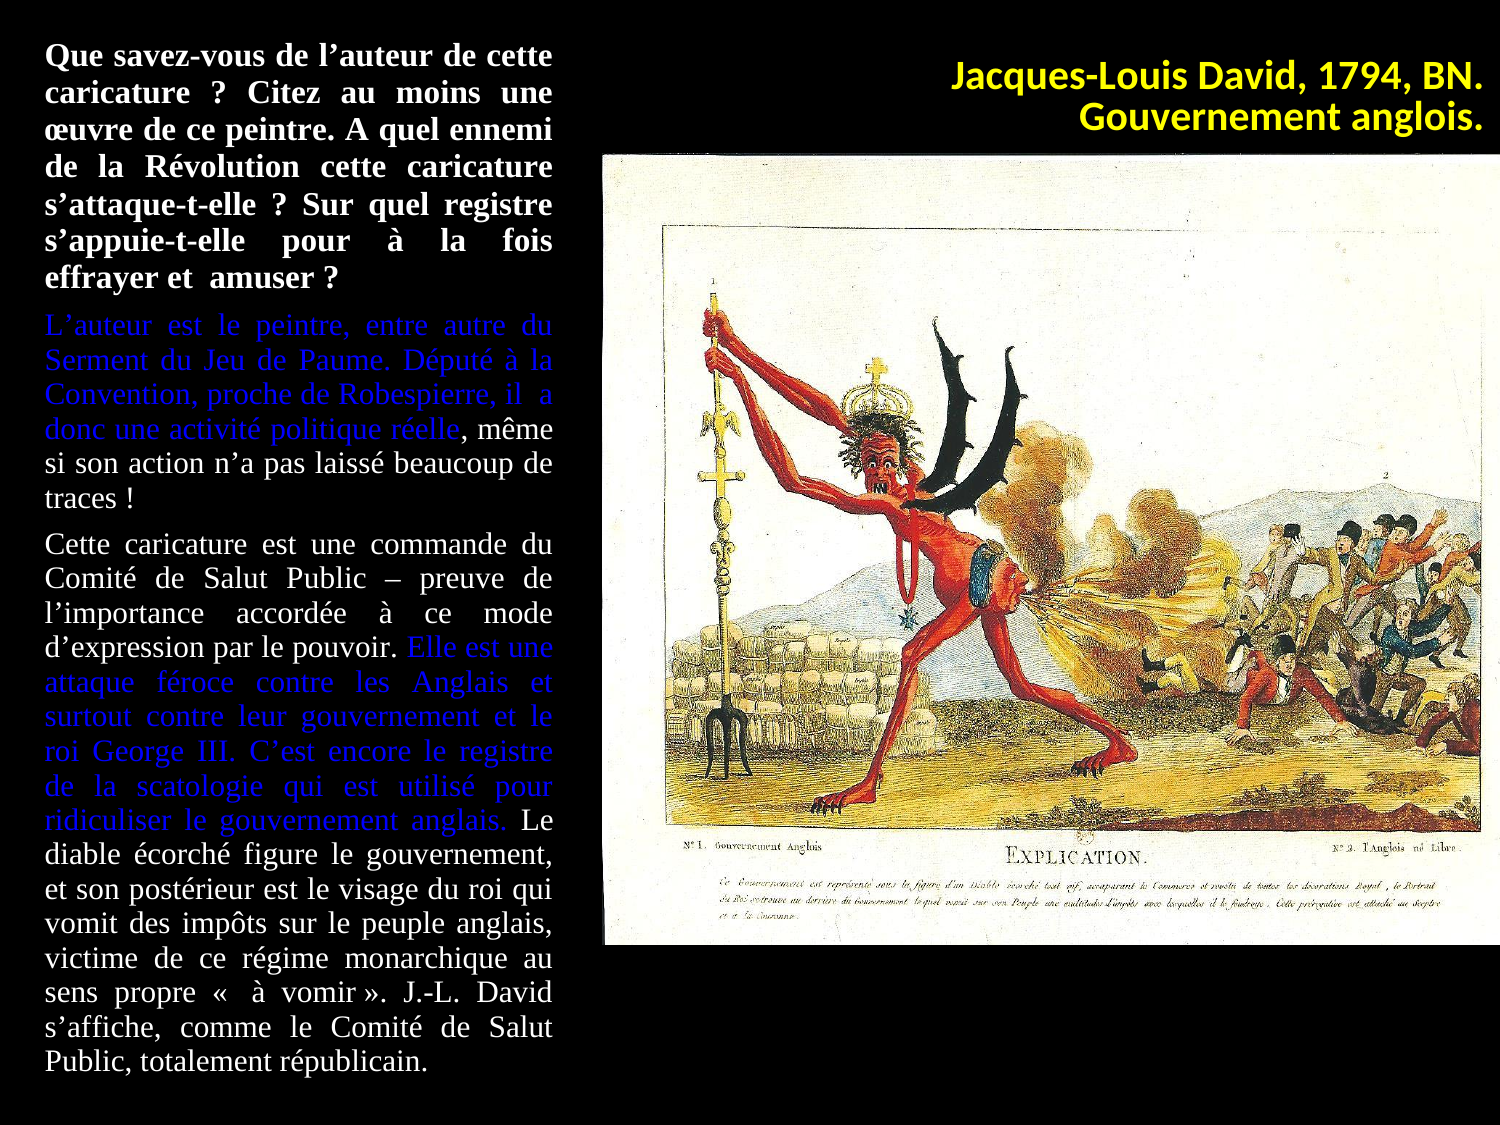

Que savez-vous de l’auteur de cette caricature ? Citez au moins une œuvre de ce peintre. A quel ennemi de la Révolution cette caricature s’attaque-t-elle ? Sur quel registre s’appuie-t-elle pour à la fois effrayer et amuser ?
L’auteur est le peintre, entre autre du Serment du Jeu de Paume. Député à la Convention, proche de Robespierre, il a donc une activité politique réelle, même si son action n’a pas laissé beaucoup de traces !
Cette caricature est une commande du Comité de Salut Public – preuve de l’importance accordée à ce mode d’expression par le pouvoir. Elle est une attaque féroce contre les Anglais et surtout contre leur gouvernement et le roi George III. C’est encore le registre de la scatologie qui est utilisé pour ridiculiser le gouvernement anglais. Le diable écorché figure le gouvernement, et son postérieur est le visage du roi qui vomit des impôts sur le peuple anglais, victime de ce régime monarchique au sens propre «  à vomir ». J.-L. David s’affiche, comme le Comité de Salut Public, totalement républicain.
Jacques-Louis David, 1794, BN.
Gouvernement anglois.